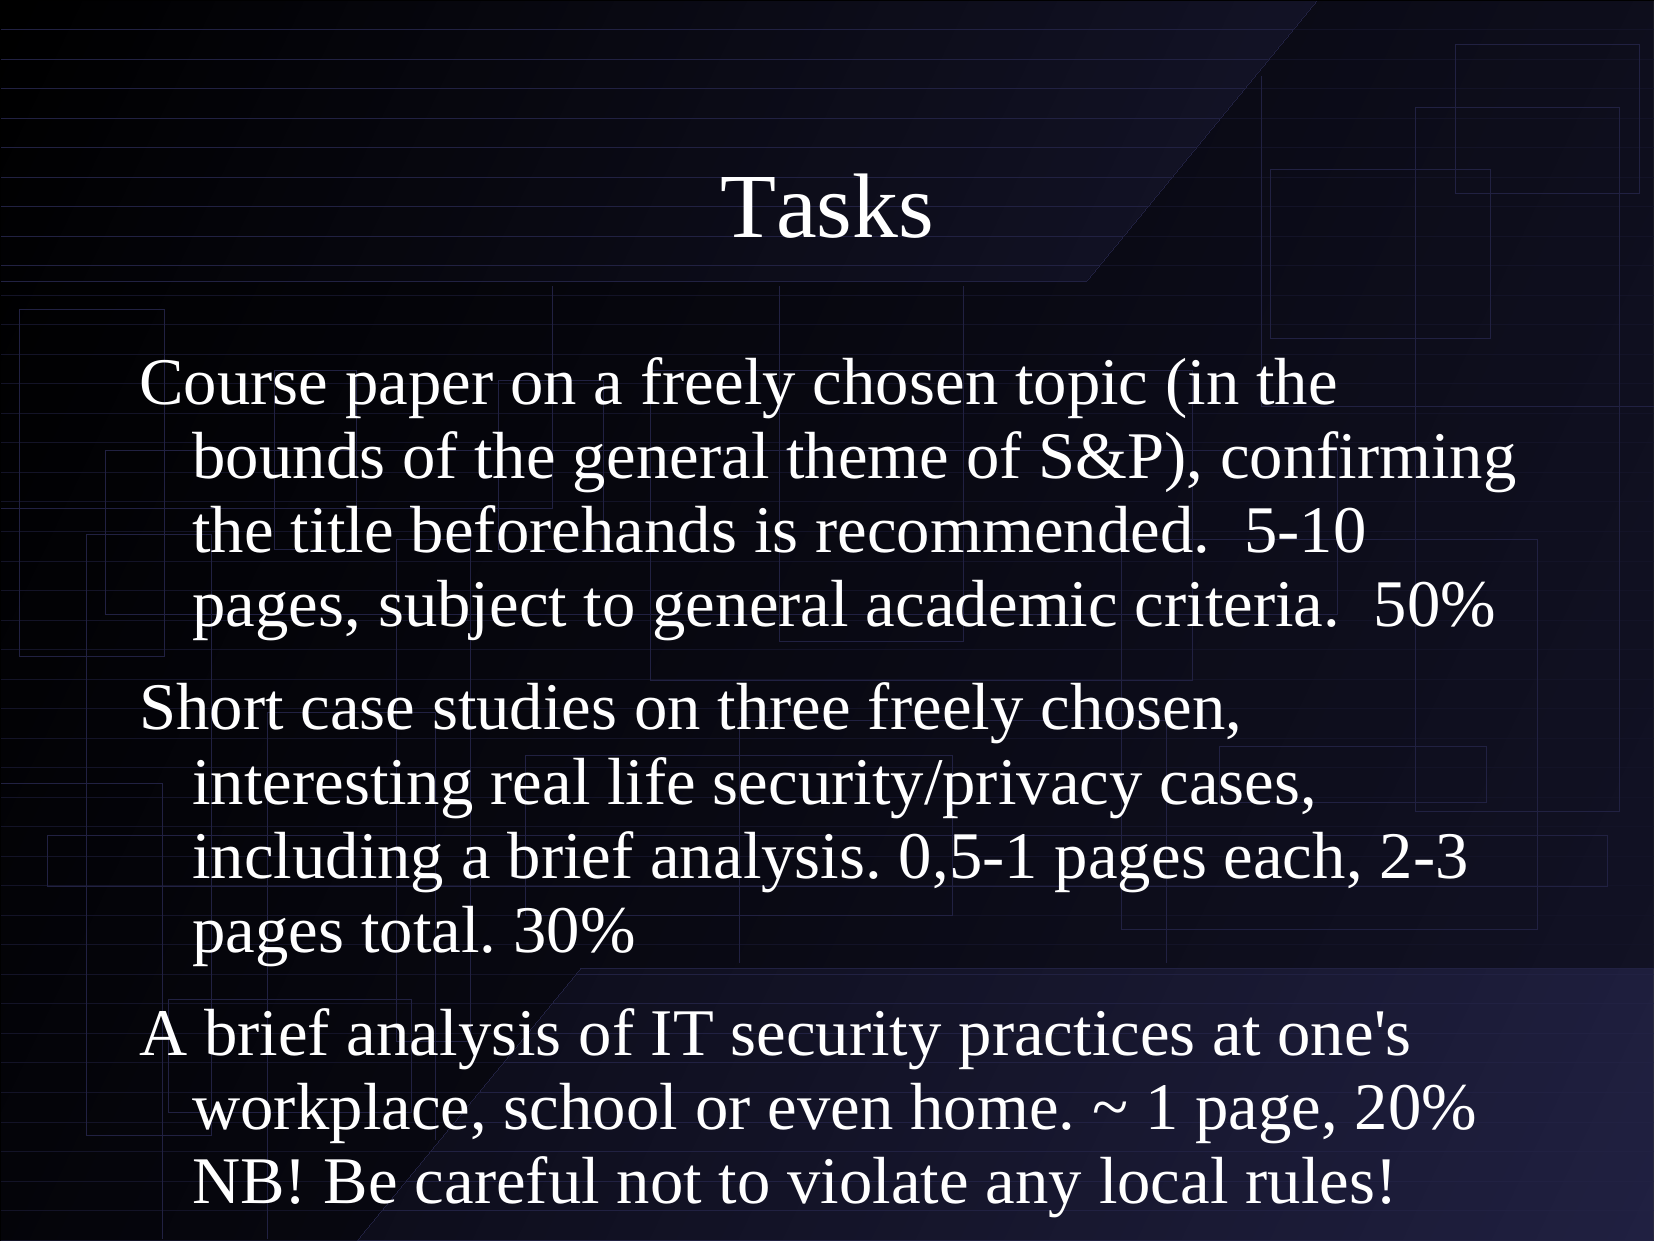

# Tasks
Course paper on a freely chosen topic (in the bounds of the general theme of S&P), confirming the title beforehands is recommended. 5-10 pages, subject to general academic criteria. 50%
Short case studies on three freely chosen, interesting real life security/privacy cases, including a brief analysis. 0,5-1 pages each, 2-3 pages total. 30%
A brief analysis of IT security practices at one's workplace, school or even home. ~ 1 page, 20%
NB! Be careful not to violate any local rules!